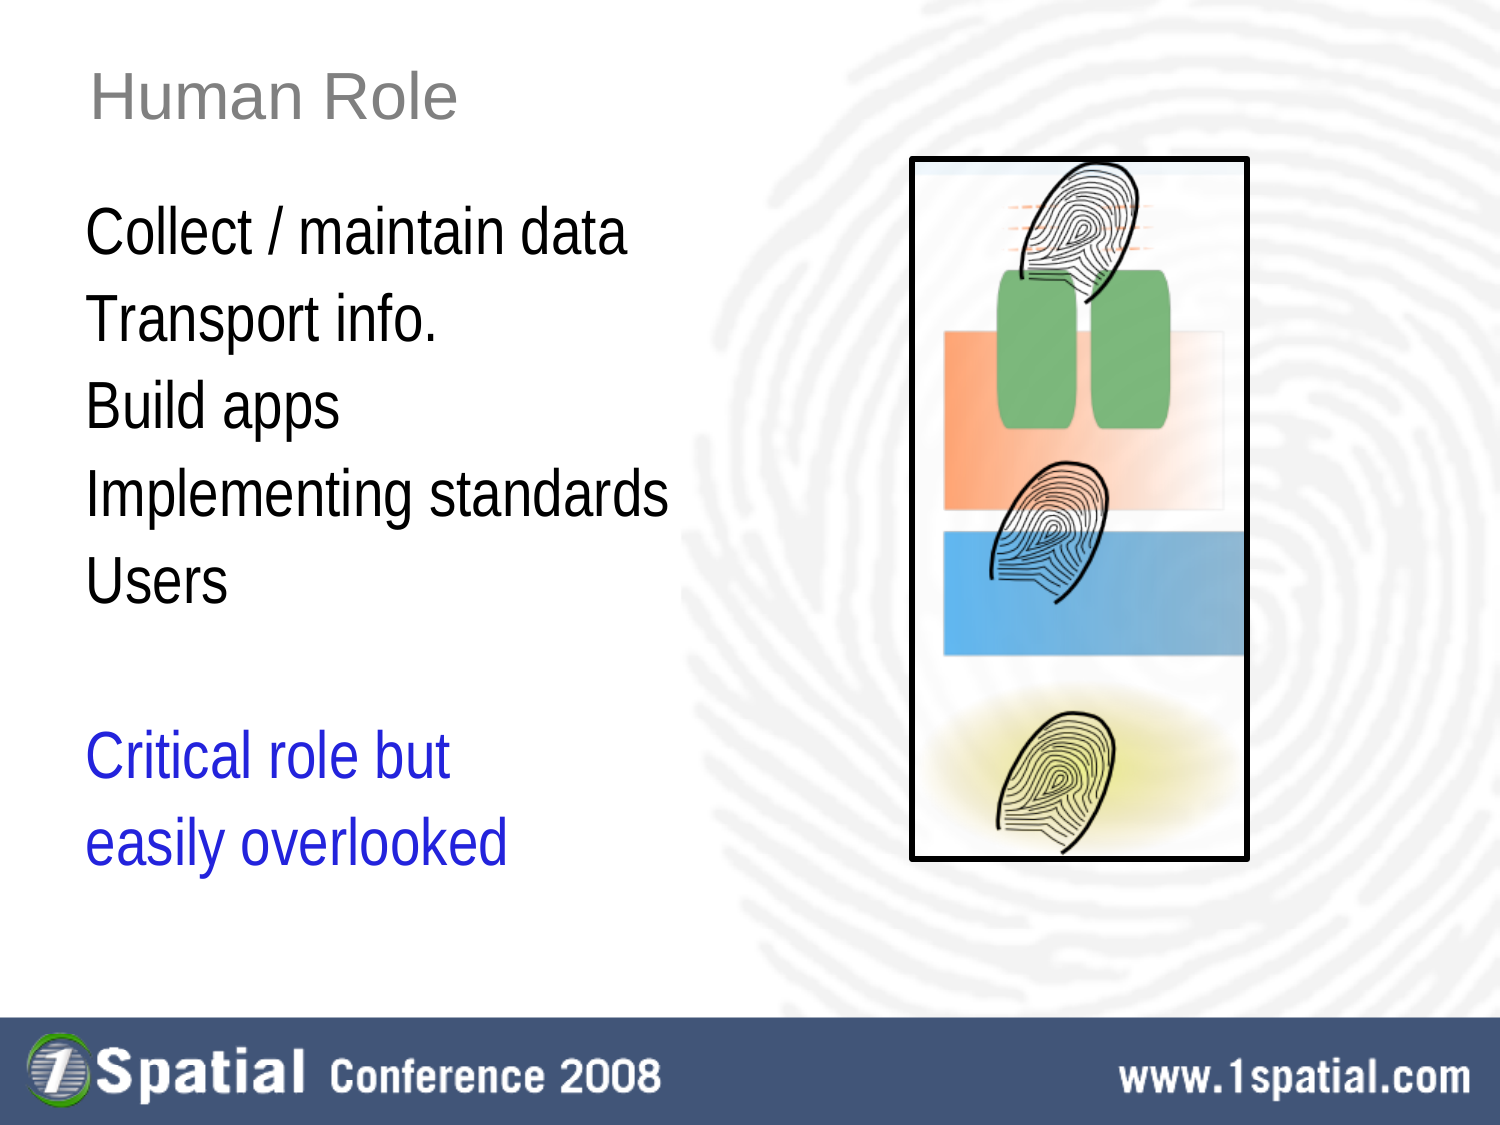

# Human Role
Collect / maintain data
Transport info.
Build apps
Implementing standards
Users
Critical role but
easily overlooked